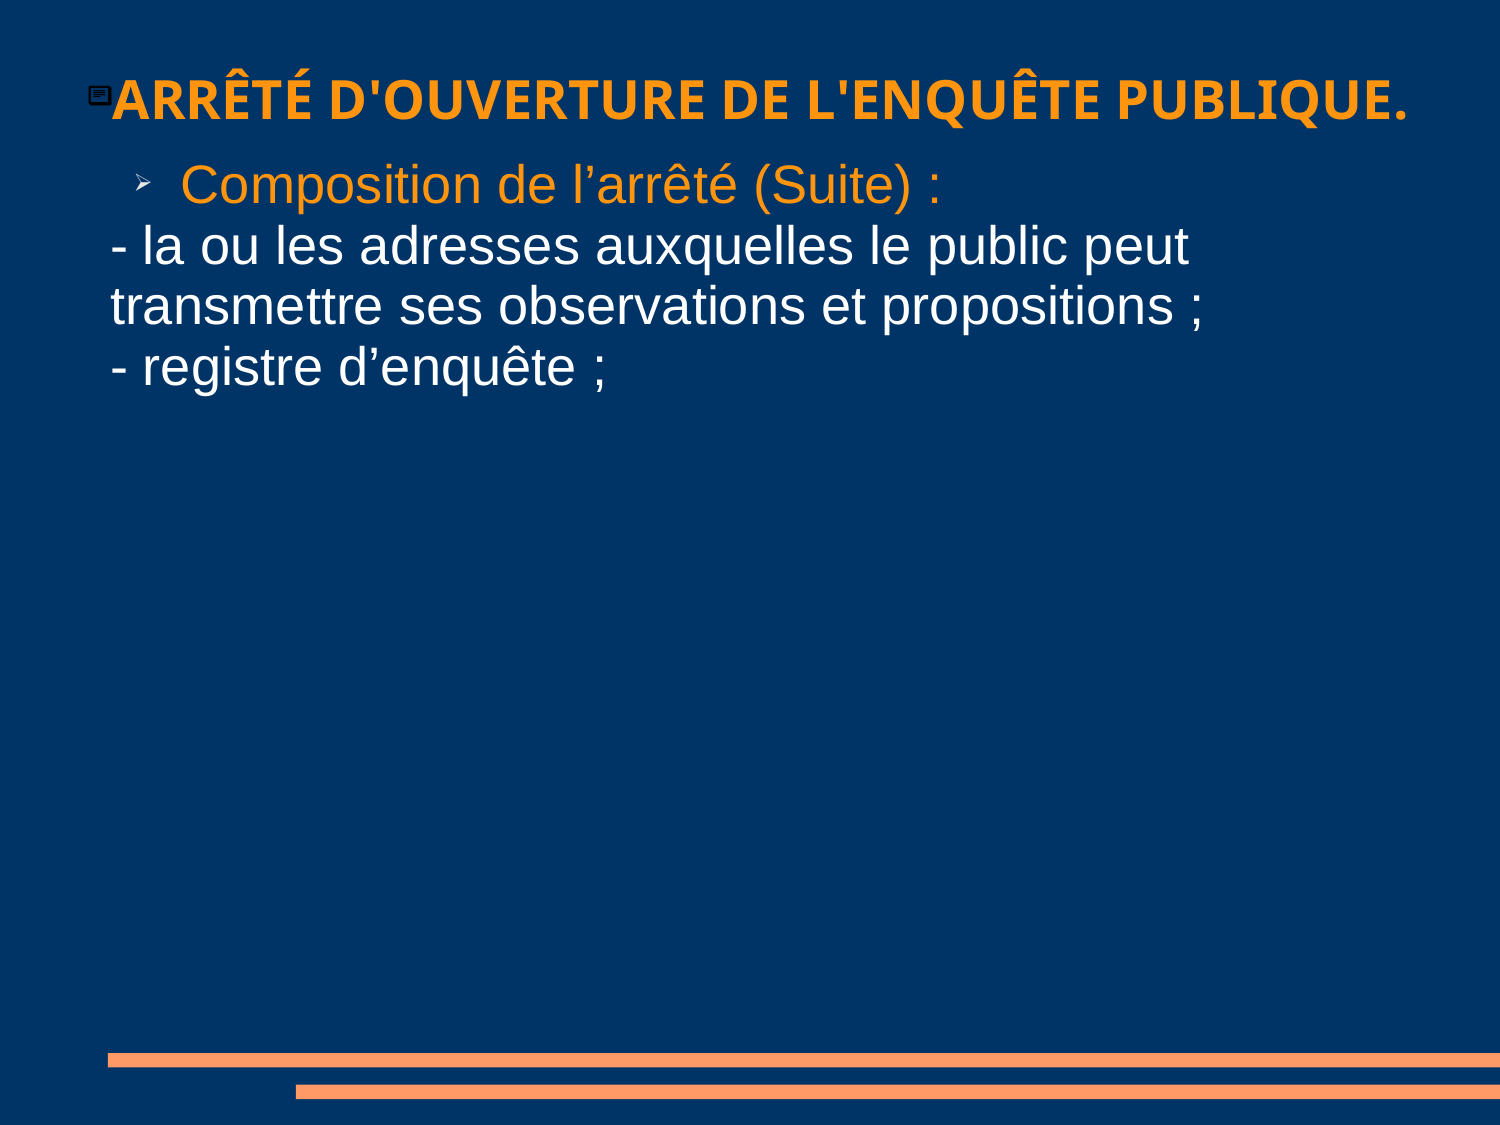

# ARRÊTÉ D'OUVERTURE DE L'ENQUÊTE PUBLIQUE.
Composition de l’arrêté (Suite) :
- la ou les adresses auxquelles le public peut transmettre ses observations et propositions ;
- registre d’enquête ;